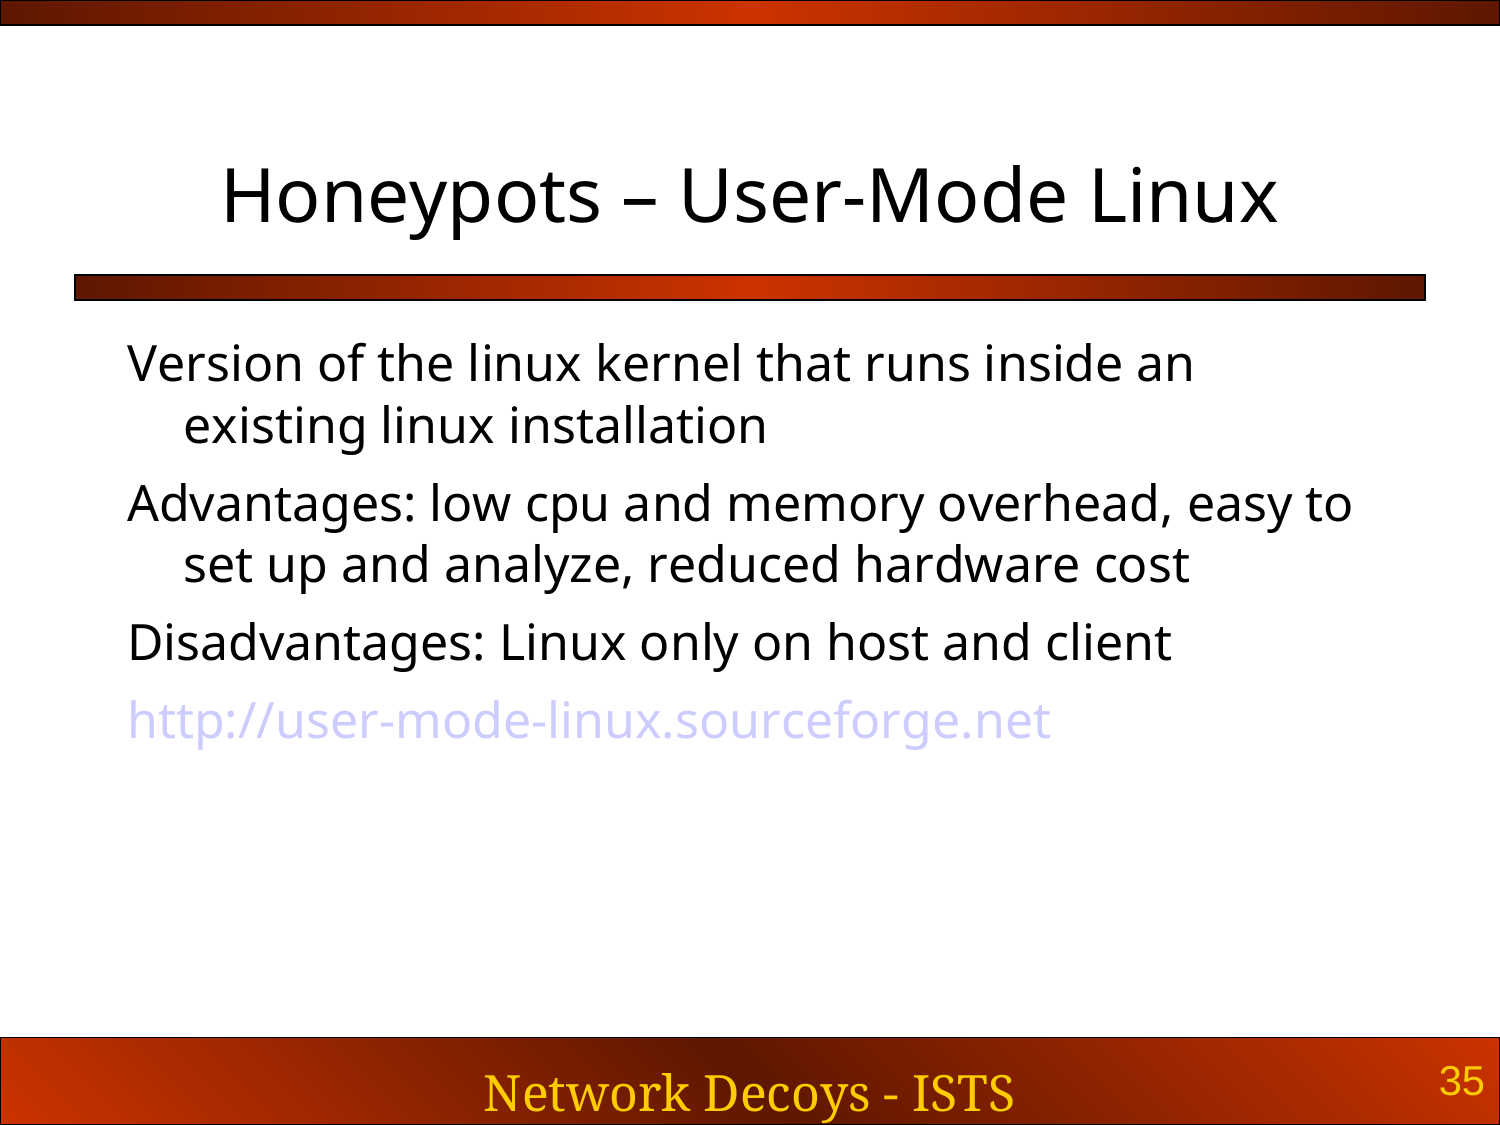

# Honeypots – User-Mode Linux
Version of the linux kernel that runs inside an existing linux installation
Advantages: low cpu and memory overhead, easy to set up and analyze, reduced hardware cost
Disadvantages: Linux only on host and client
http://user-mode-linux.sourceforge.net